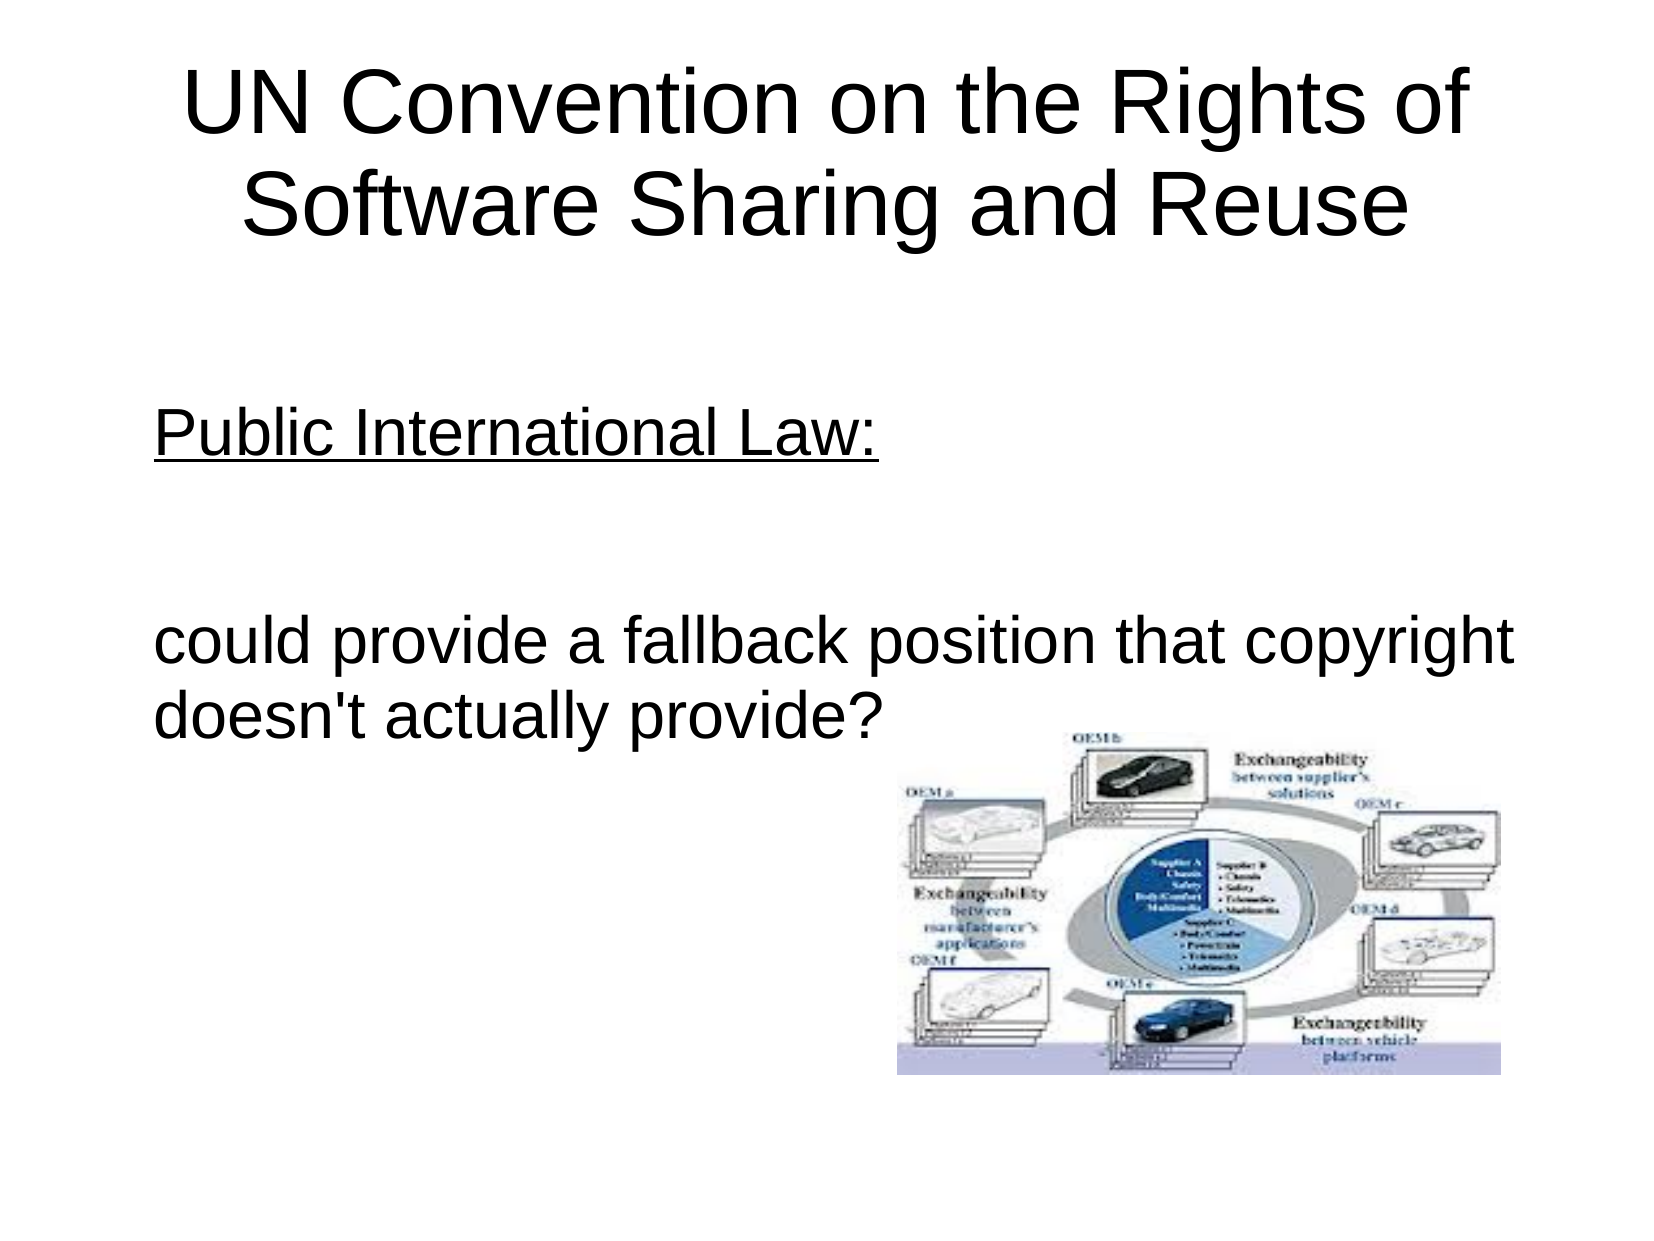

# UN Convention on the Rights of Software Sharing and Reuse
Public International Law:
could provide a fallback position that copyright doesn't actually provide?